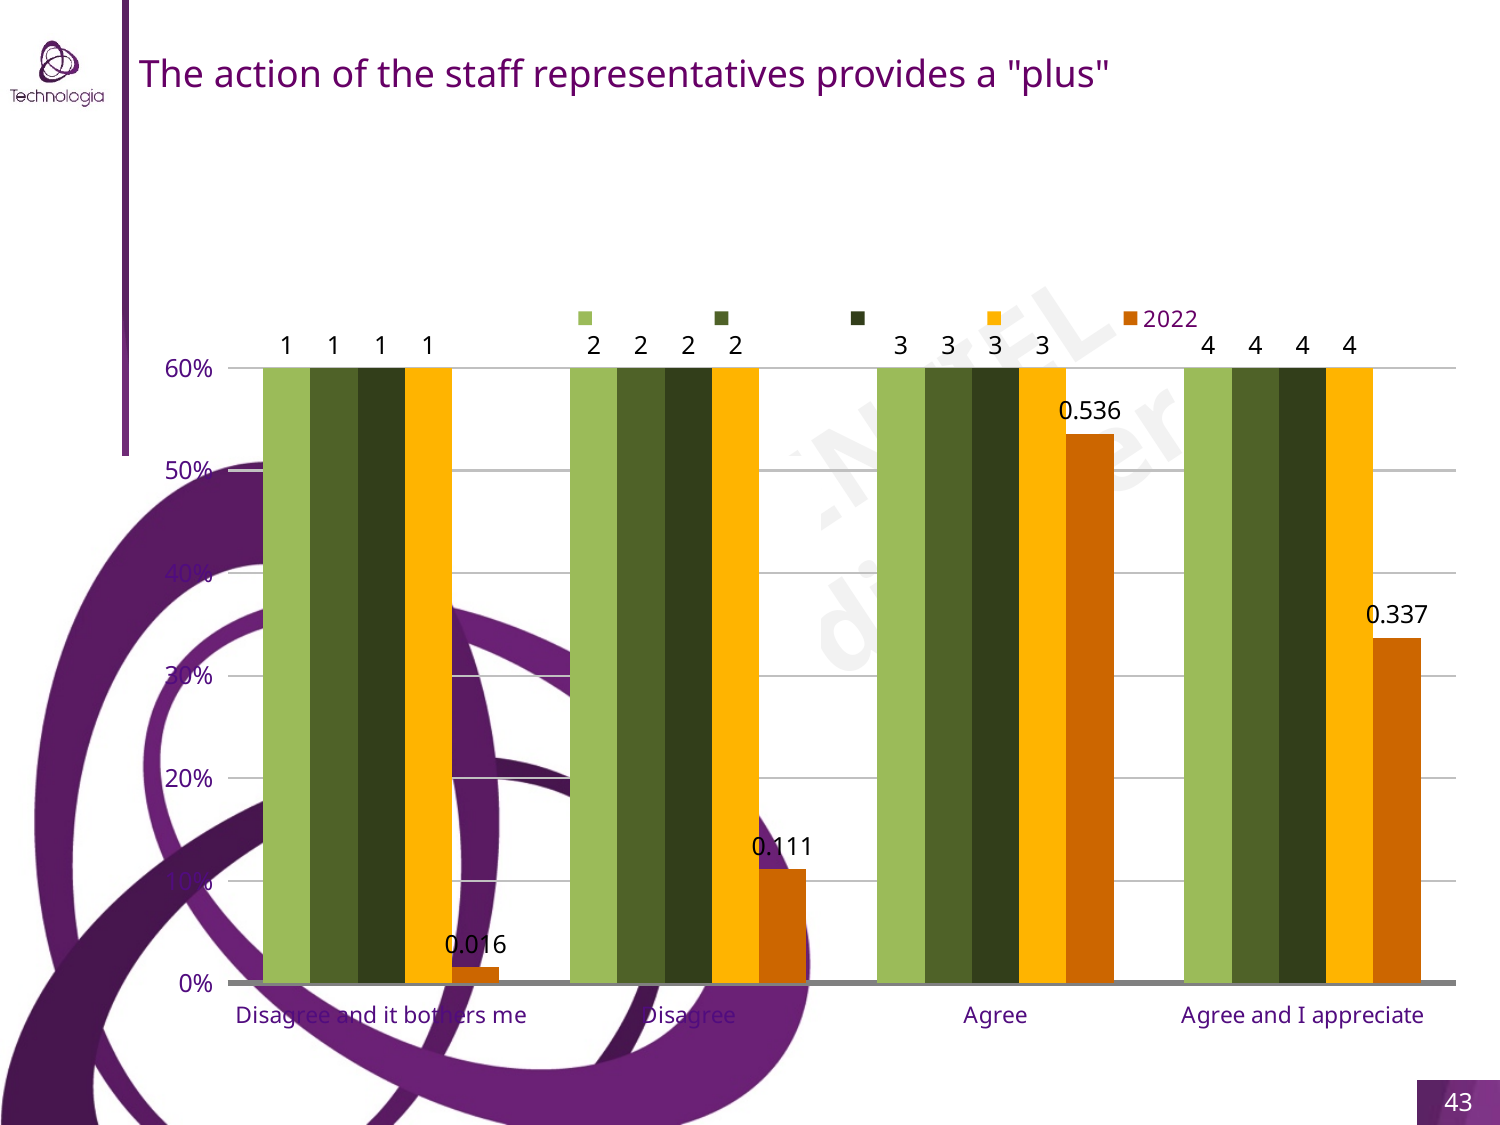

# The action of the staff representatives provides a "plus"
[unsupported chart]